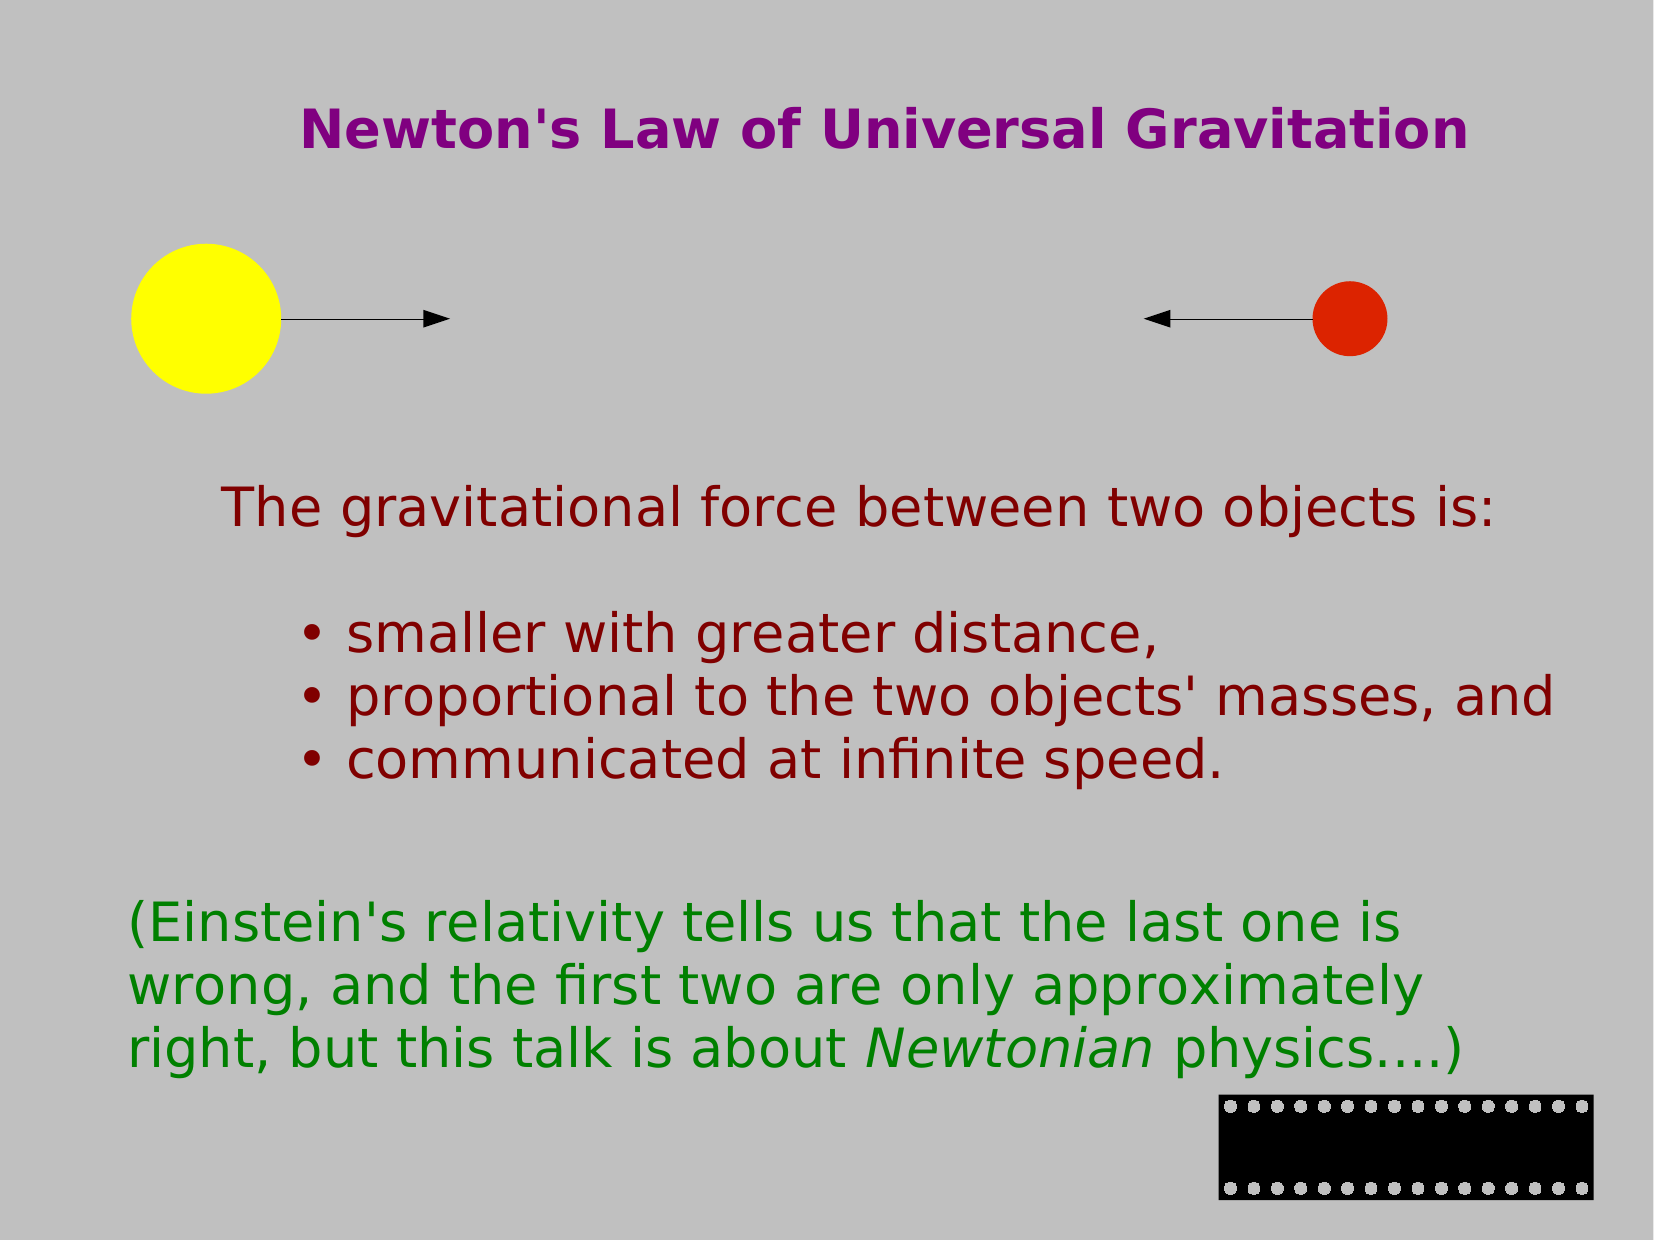

Newton's Law of Universal Gravitation
The gravitational force between two objects is:
	• smaller with greater distance,
	• proportional to the two objects' masses, and
	• communicated at infinite speed.
(Einstein's relativity tells us that the last one is wrong, and the first two are only approximately right, but this talk is about Newtonian physics....)